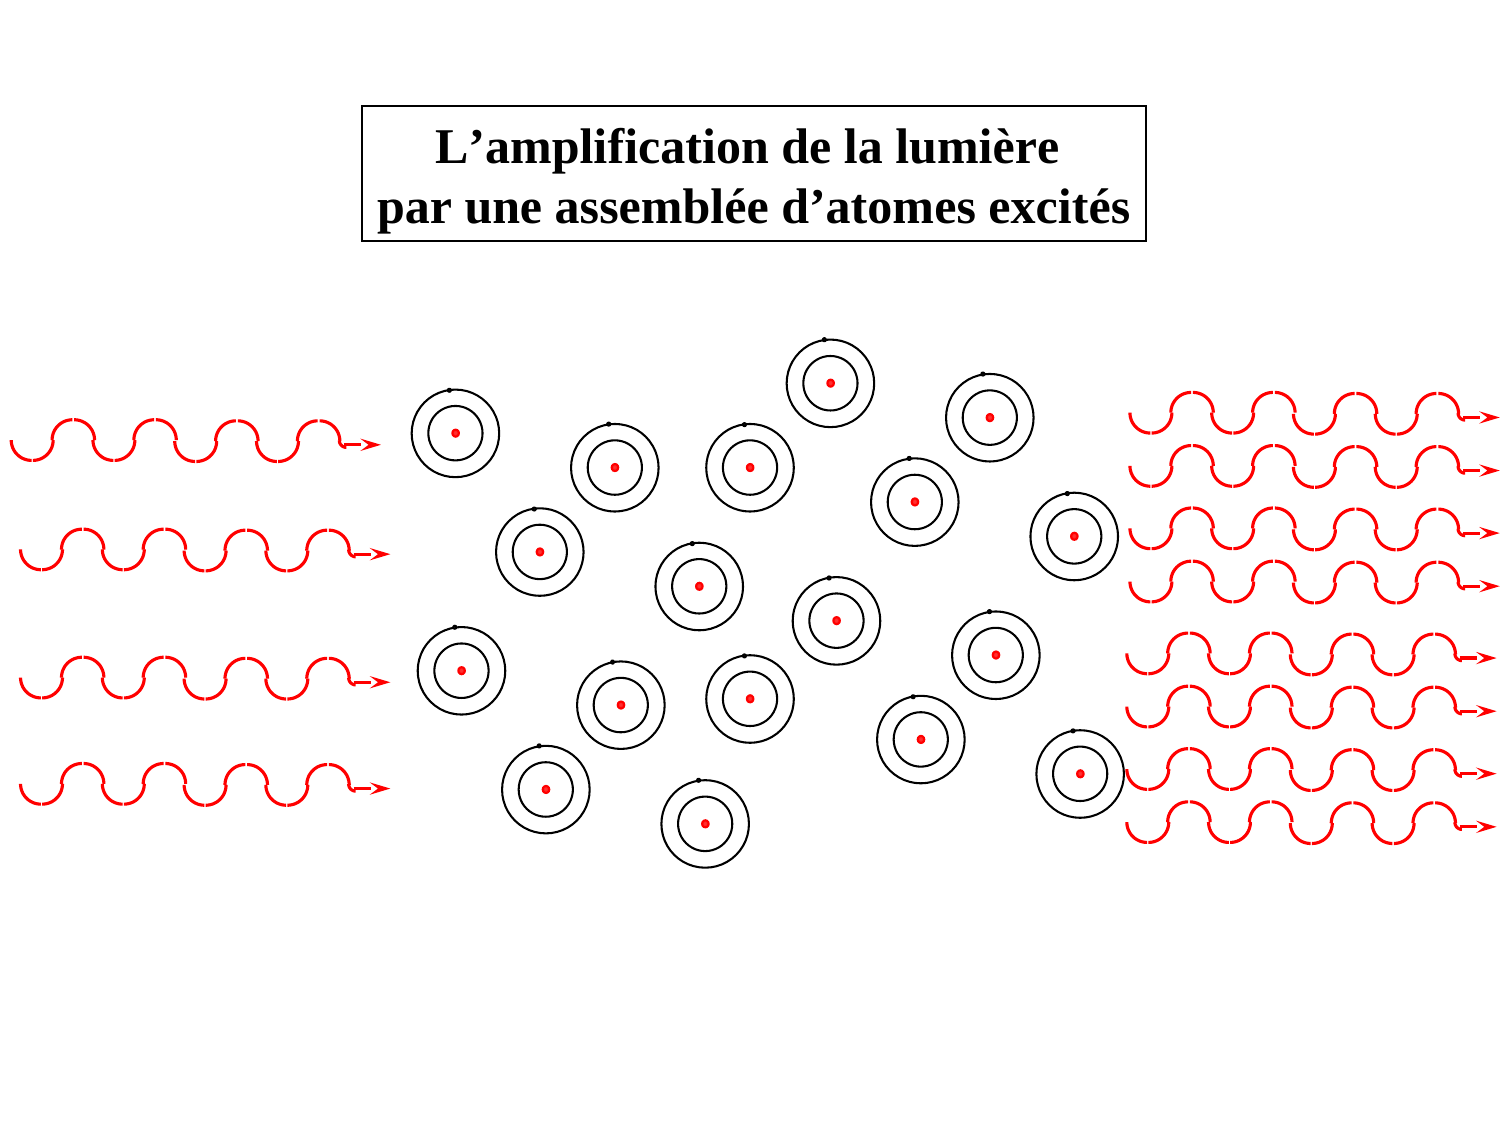

L’amplification de la lumière
par une assemblée d’atomes excités